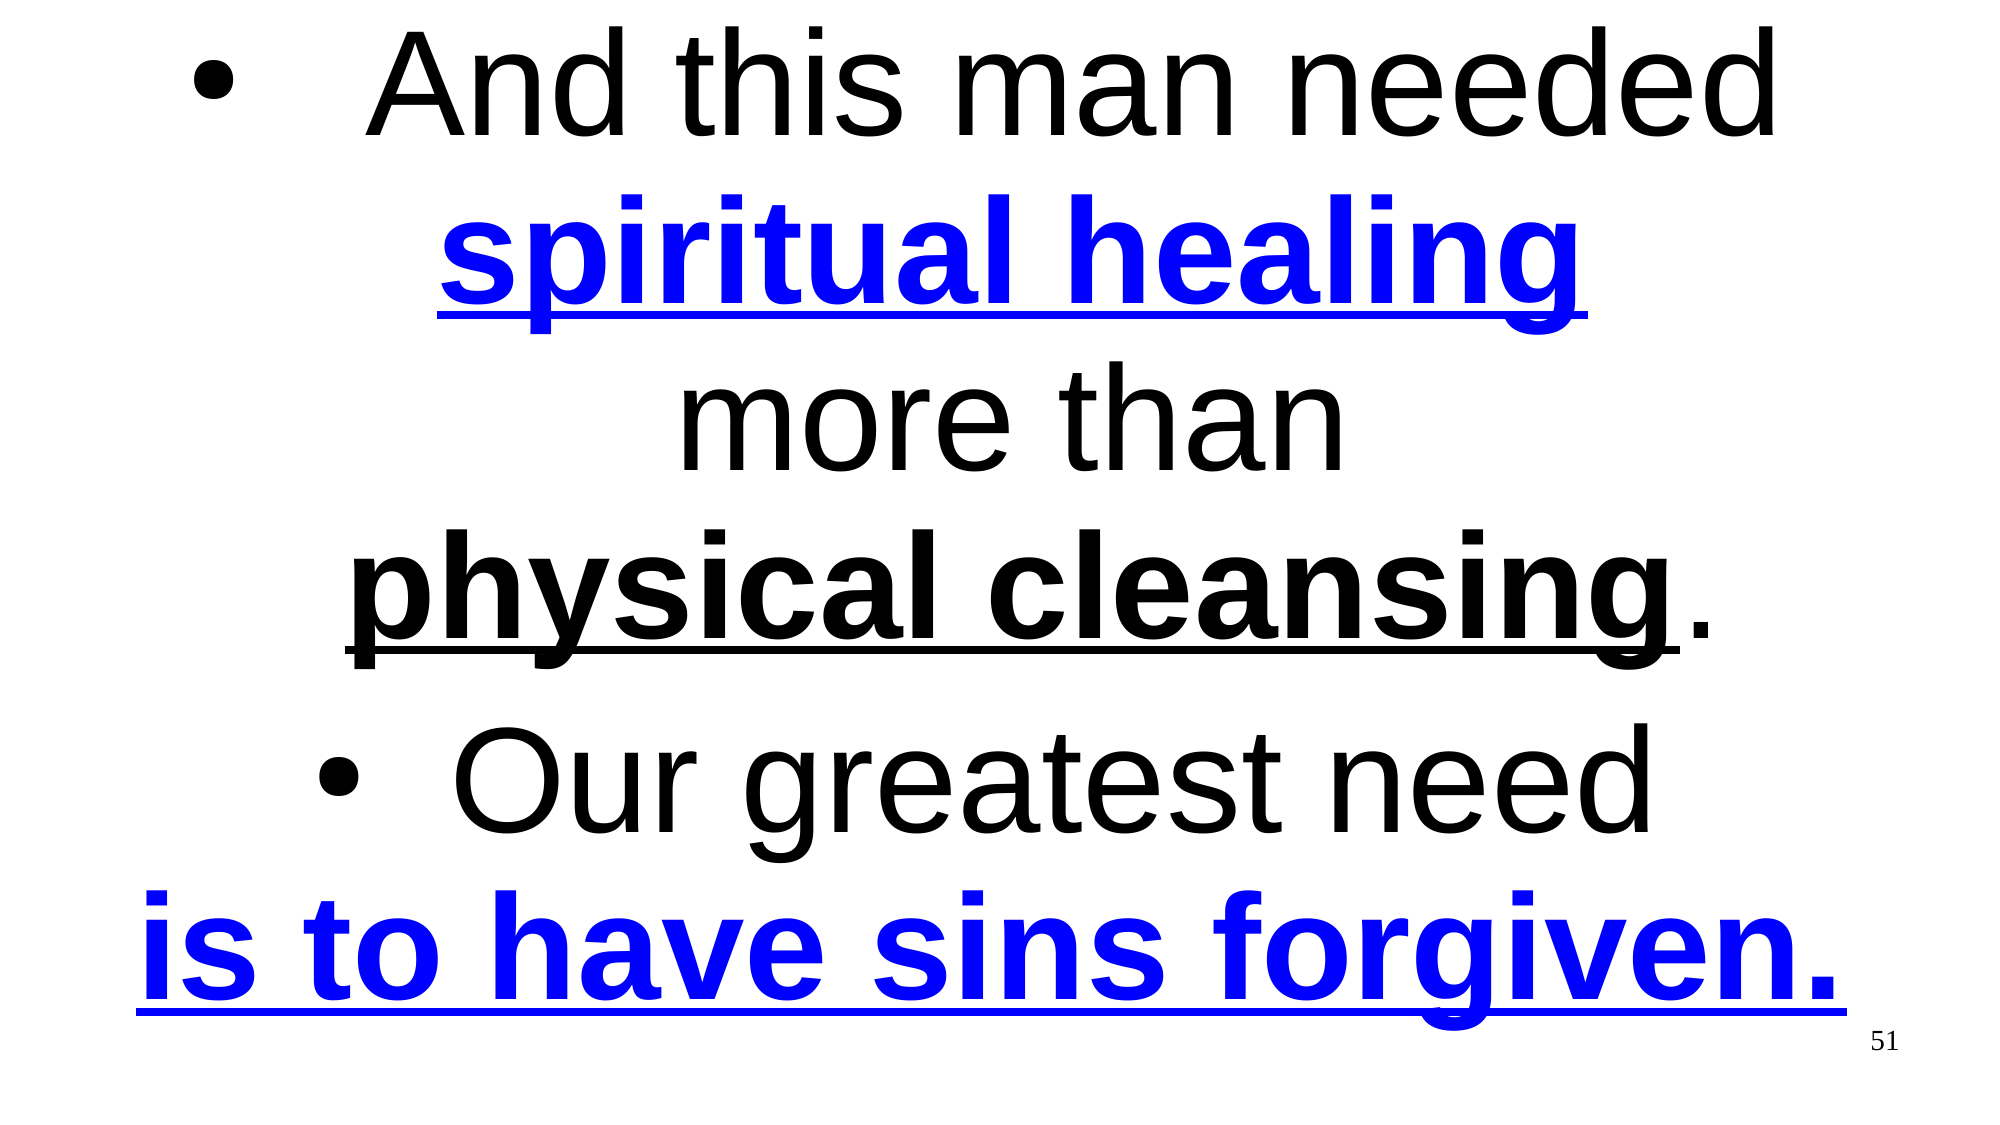

# And this man needed spiritual healing more than physical cleansing.
  Our greatest need
is to have sins forgiven.
51